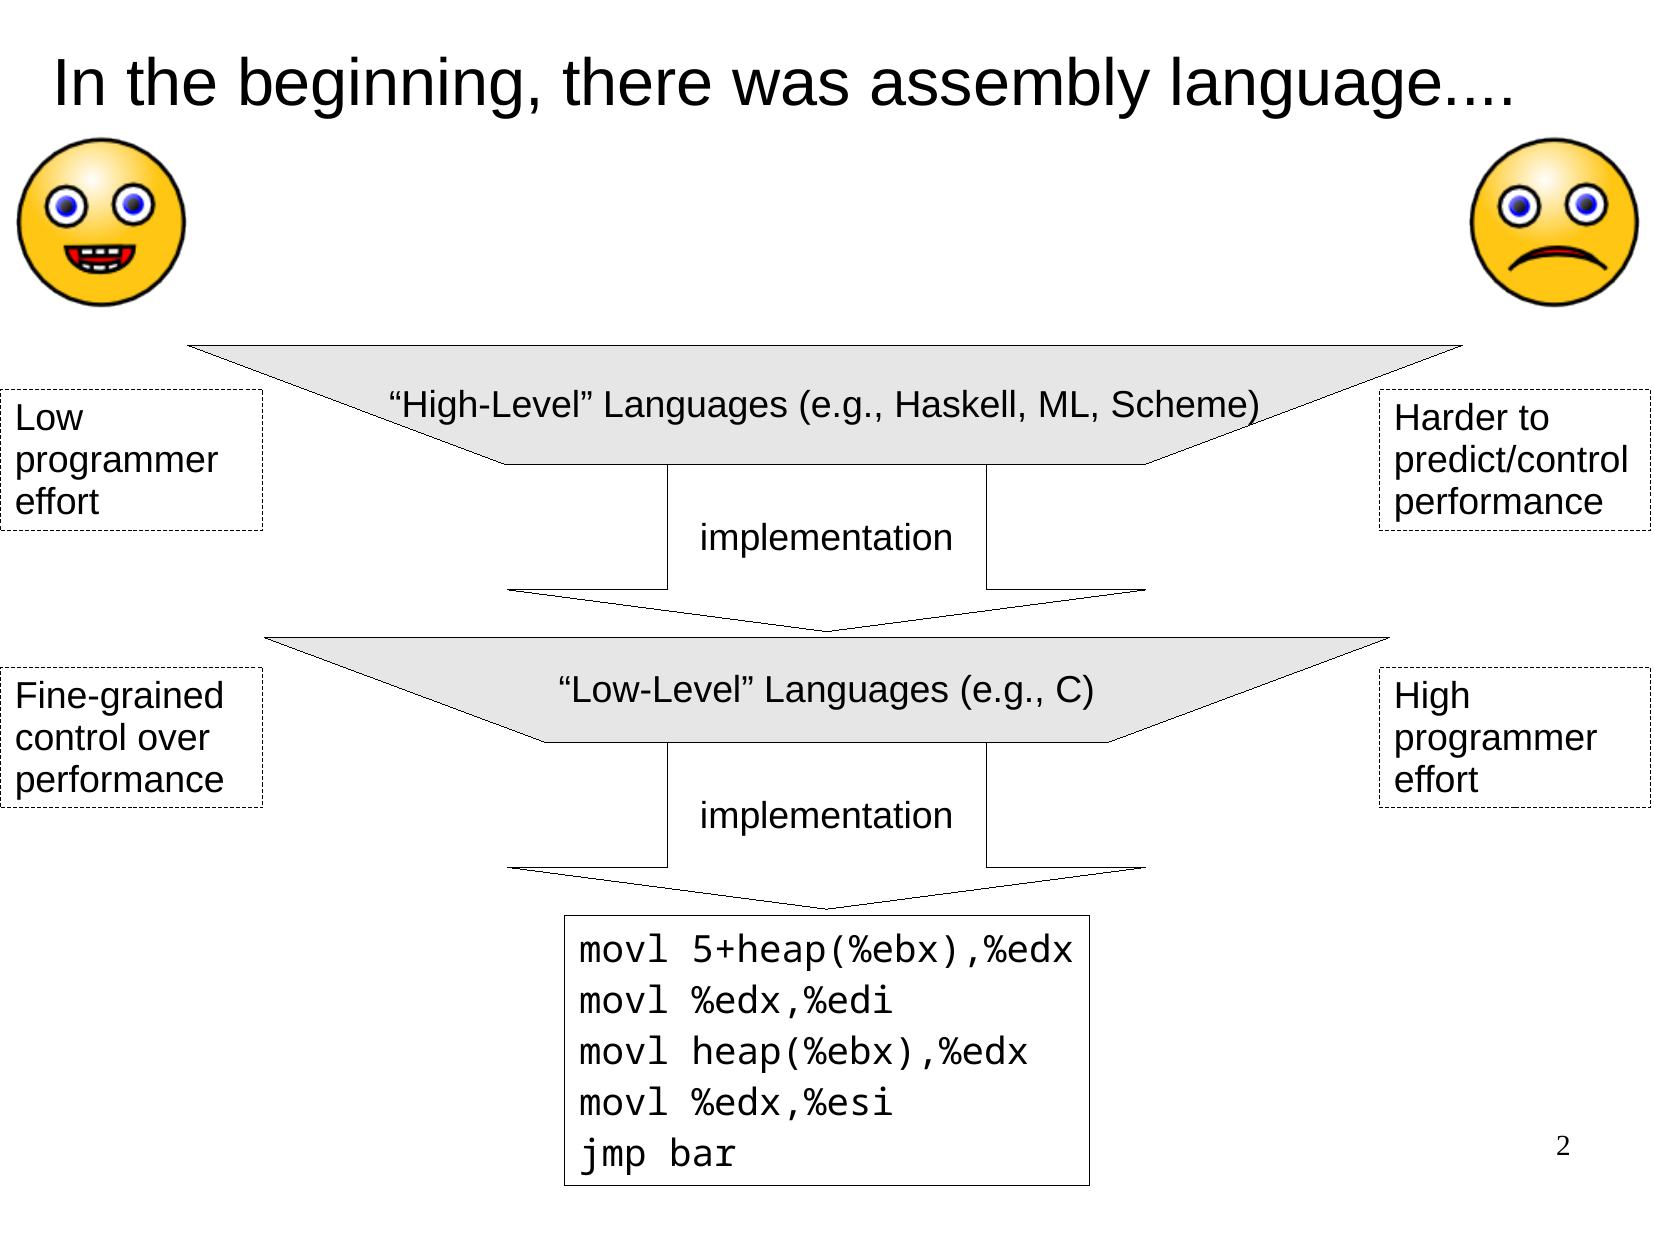

In the beginning, there was assembly language....
Low programmer effort
Fine-grained control over performance
Harder to predict/control performance
High programmer effort
“High-Level” Languages (e.g., Haskell, ML, Scheme)
implementation
“Low-Level” Languages (e.g., C)
implementation
movl 5+heap(%ebx),%edx
movl %edx,%edi
movl heap(%ebx),%edx
movl %edx,%esi
jmp bar
2